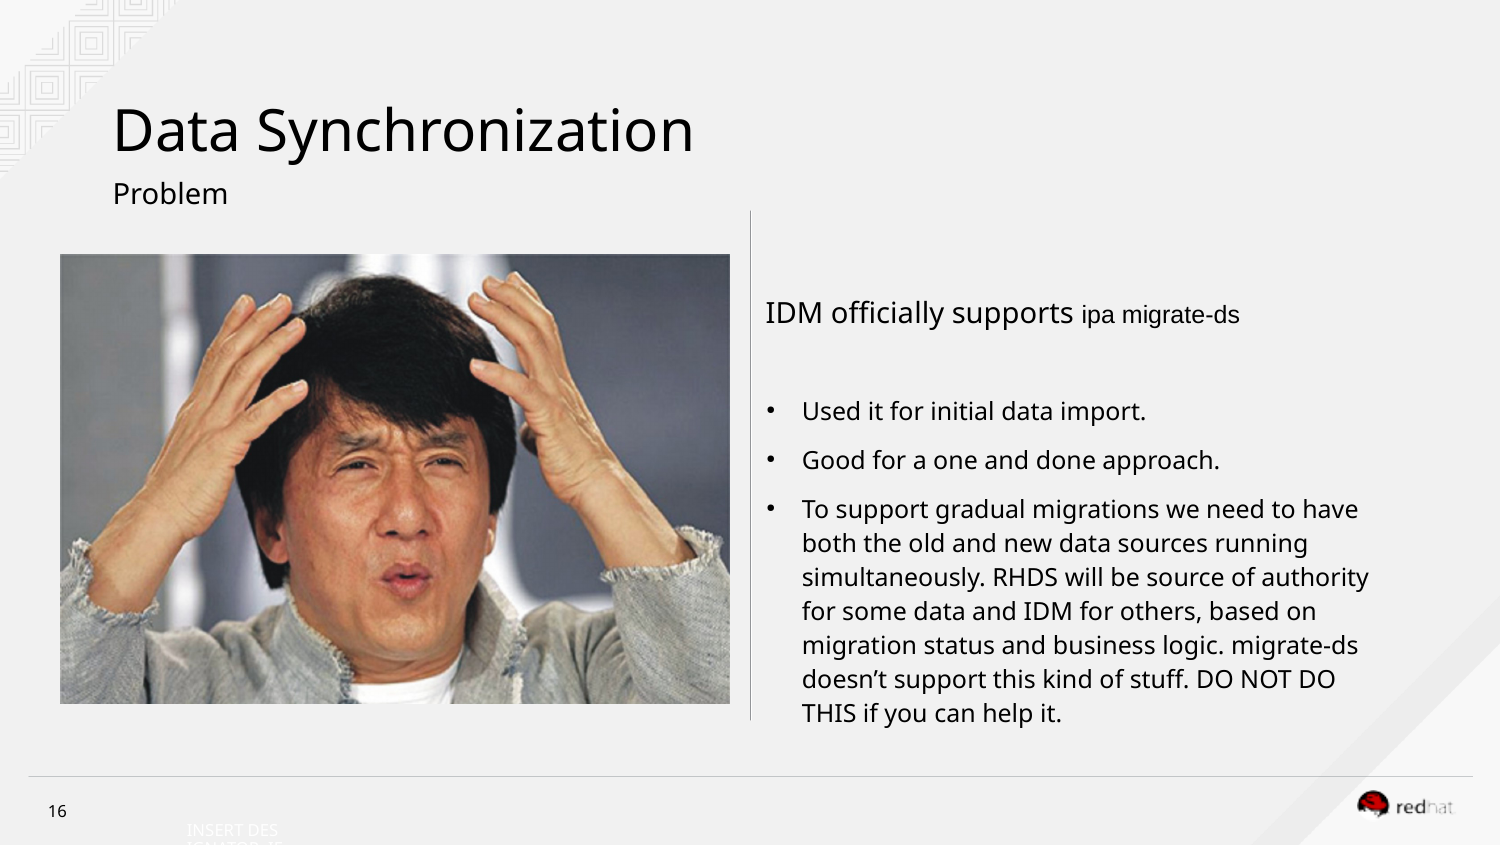

# Data Synchronization
Problem
IDM officially supports ipa migrate-ds
Used it for initial data import.
Good for a one and done approach.
To support gradual migrations we need to have both the old and new data sources running simultaneously. RHDS will be source of authority for some data and IDM for others, based on migration status and business logic. migrate-ds doesn’t support this kind of stuff. DO NOT DO THIS if you can help it.
16